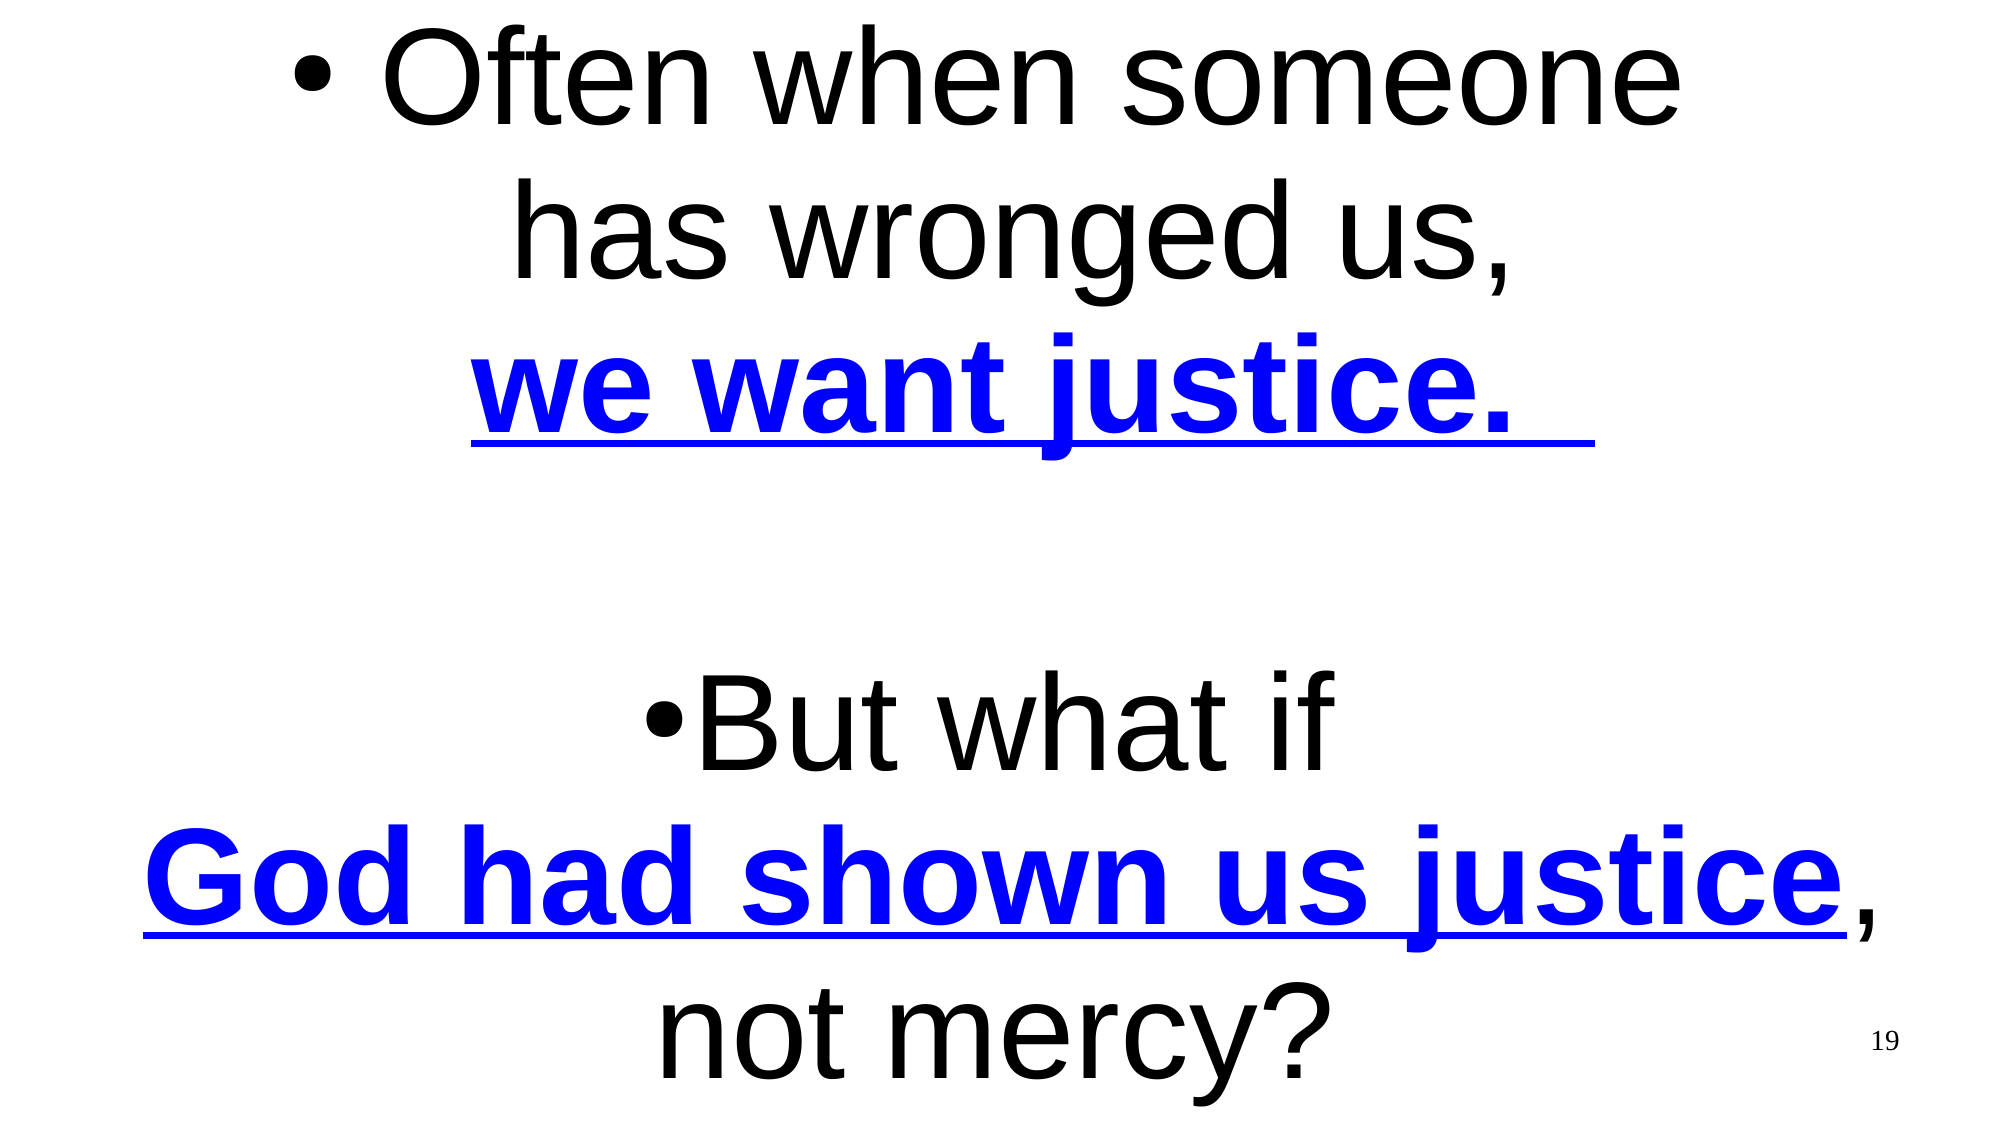

# Often when someone has wronged us, we want justice.
But what if
God had shown us justice,
not mercy?
19